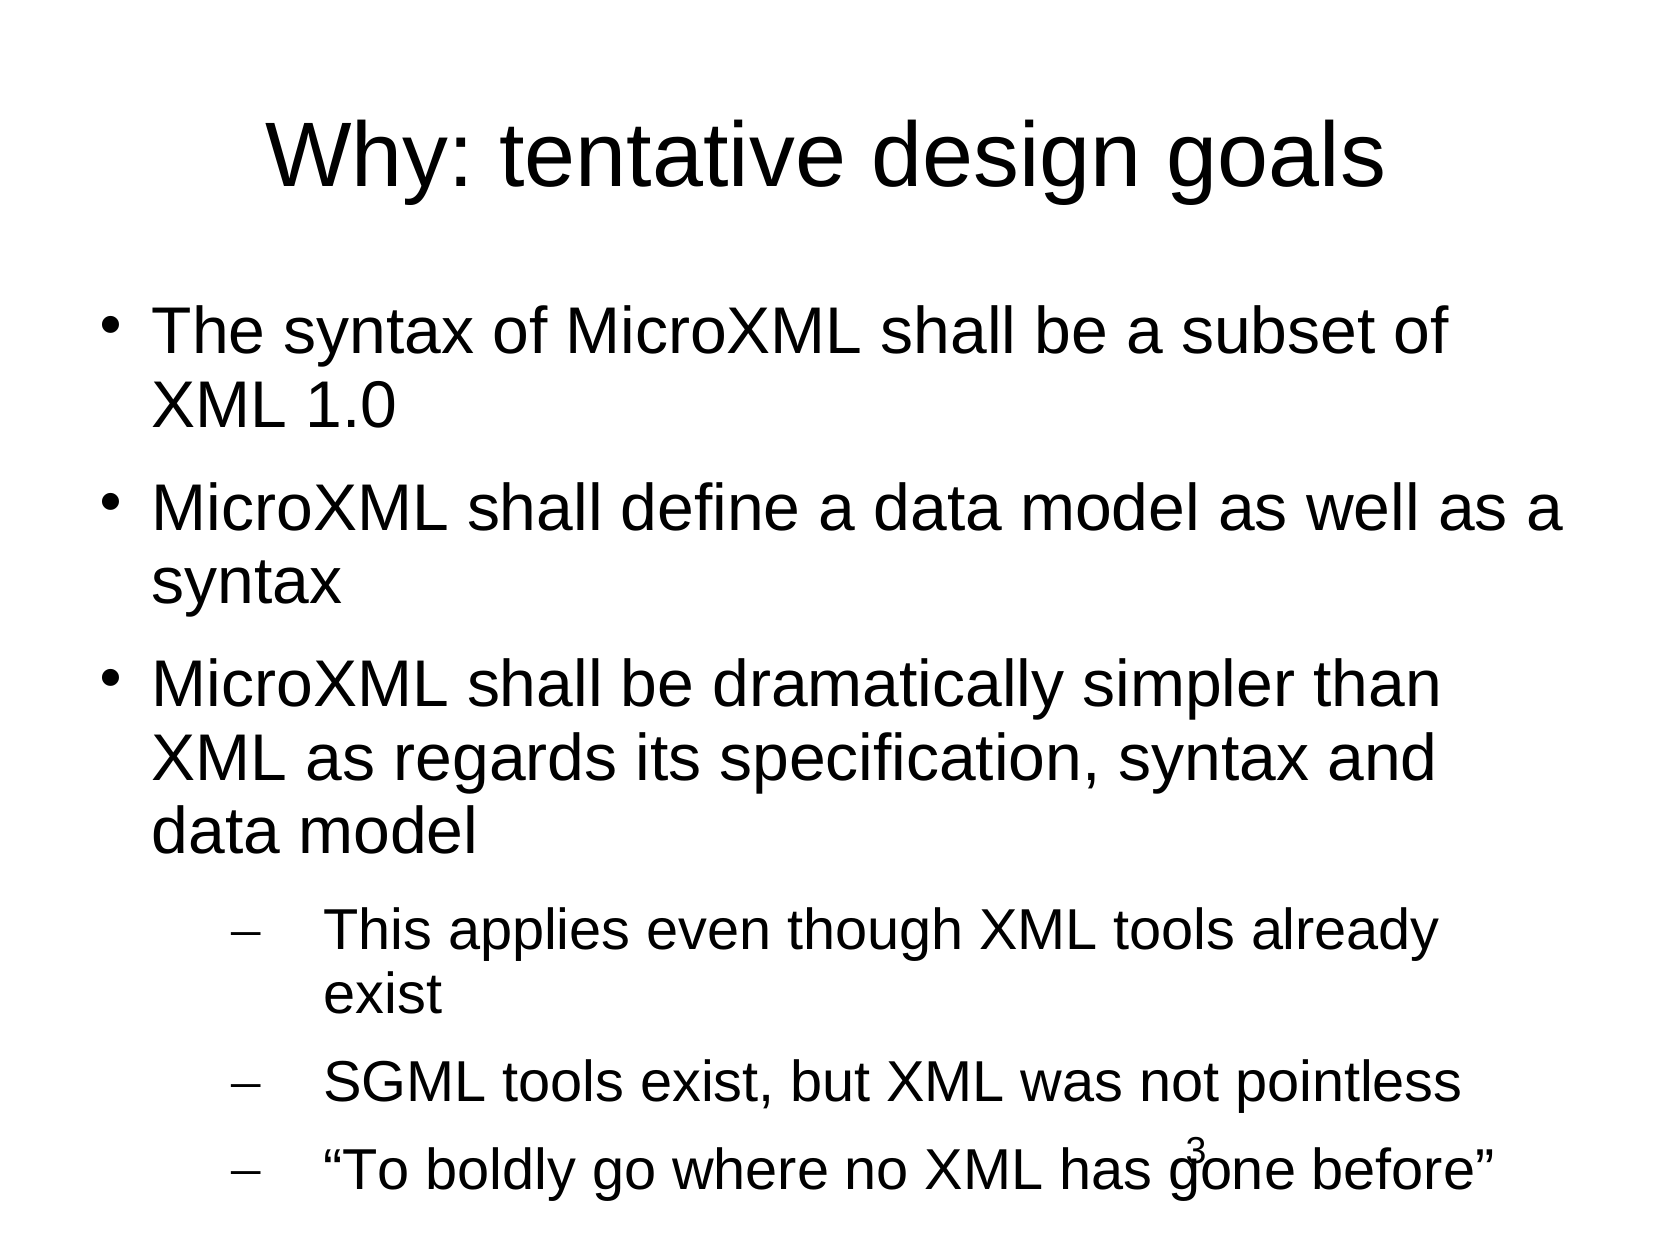

# Why: tentative design goals
The syntax of MicroXML shall be a subset of XML 1.0
MicroXML shall define a data model as well as a syntax
MicroXML shall be dramatically simpler than XML as regards its specification, syntax and data model
This applies even though XML tools already exist
SGML tools exist, but XML was not pointless
“To boldly go where no XML has gone before”
3